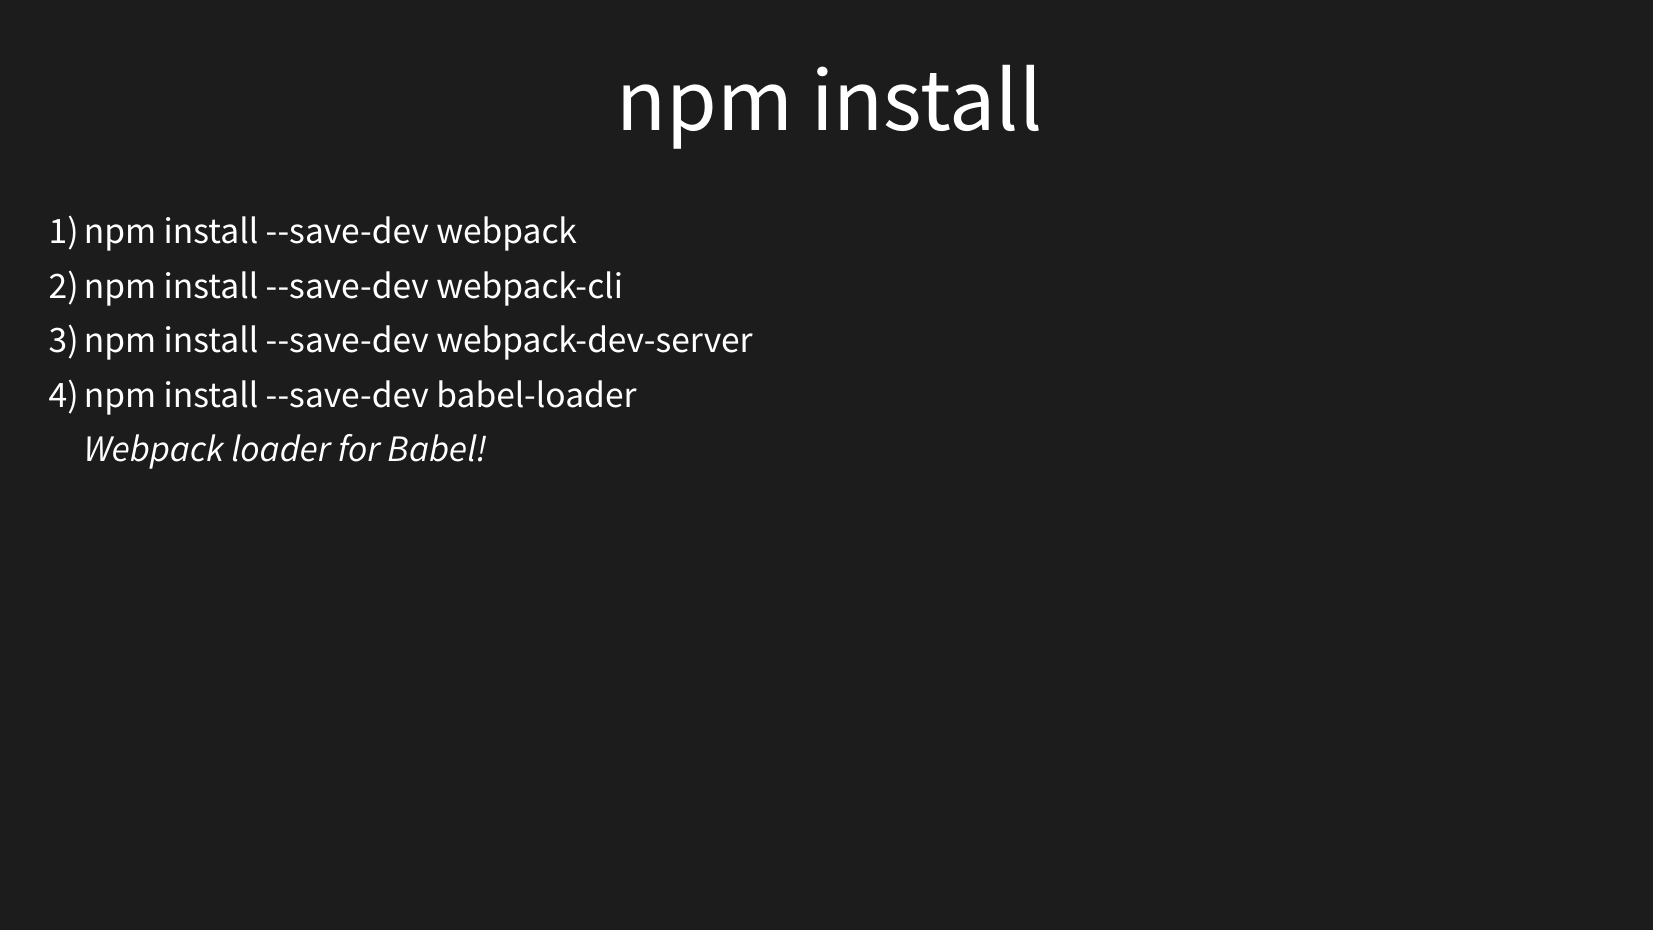

# npm install
npm install --save-dev webpack
npm install --save-dev webpack-cli
npm install --save-dev webpack-dev-server
npm install --save-dev babel-loader
Webpack loader for Babel!